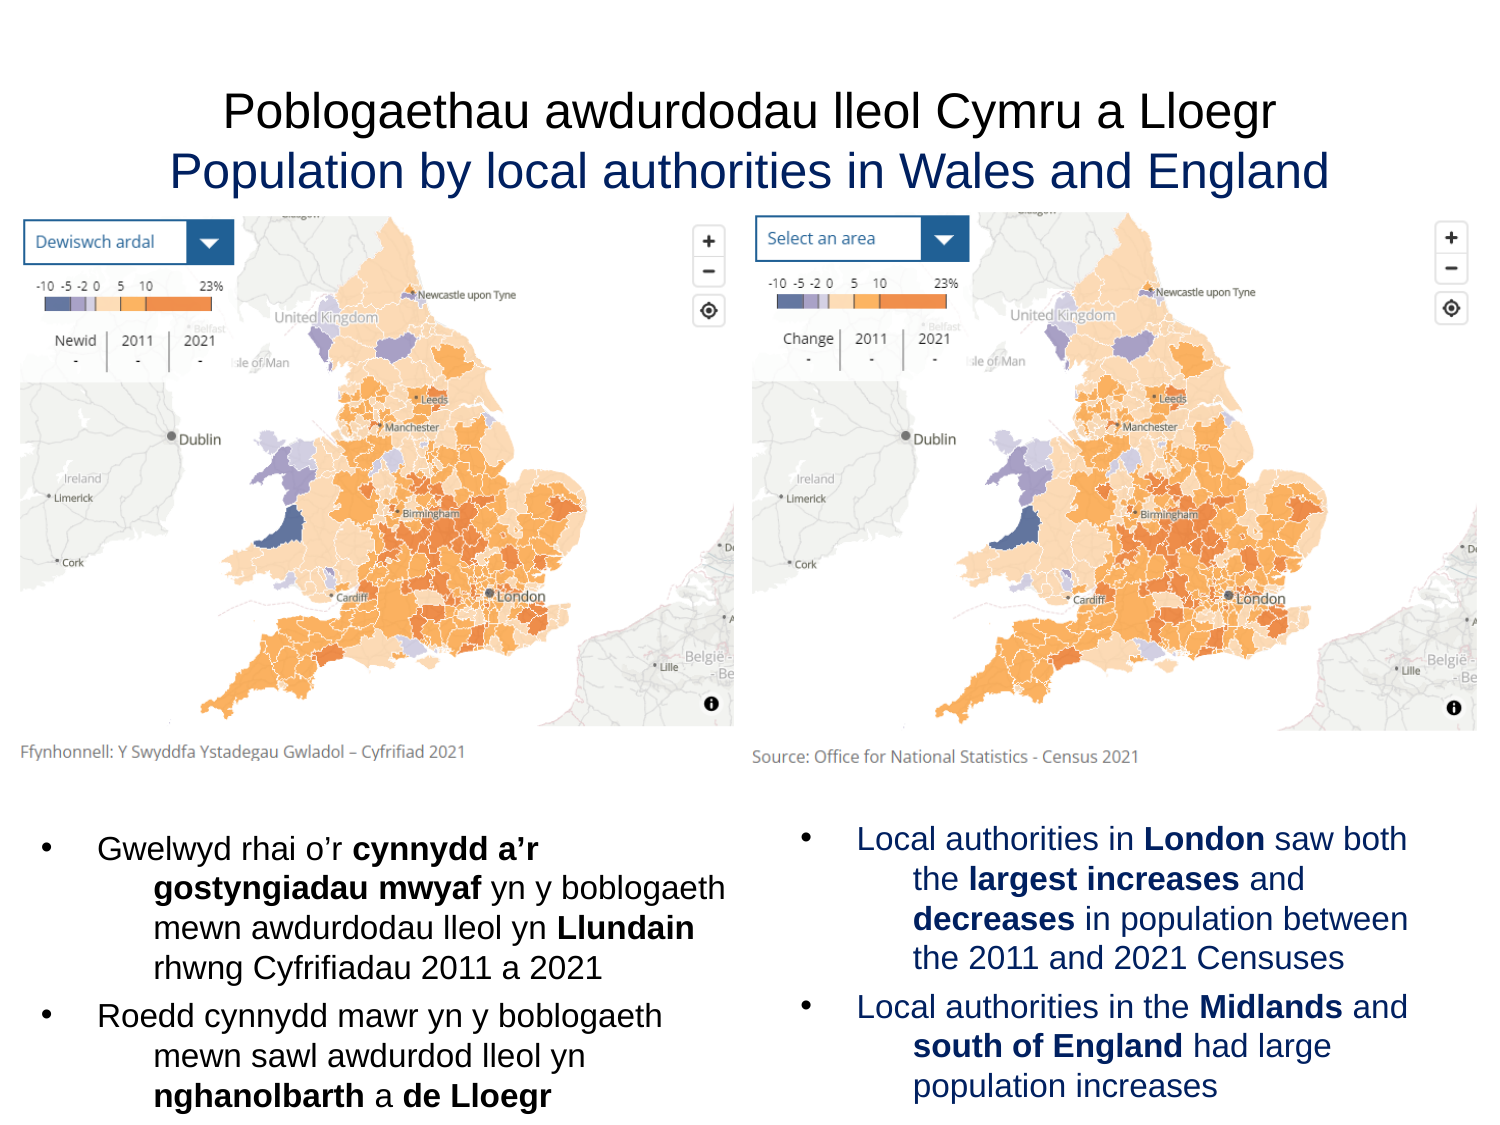

Poblogaethau awdurdodau lleol Cymru a Lloegr
Population by local authorities in Wales and England
Local authorities in London saw both the largest increases and decreases in population between the 2011 and 2021 Censuses
Local authorities in the Midlands and south of England had large population increases
# Gwelwyd rhai o’r cynnydd a’r gostyngiadau mwyaf yn y boblogaeth mewn awdurdodau lleol yn Llundain rhwng Cyfrifiadau 2011 a 2021
Roedd cynnydd mawr yn y boblogaeth mewn sawl awdurdod lleol yn nghanolbarth a de Lloegr